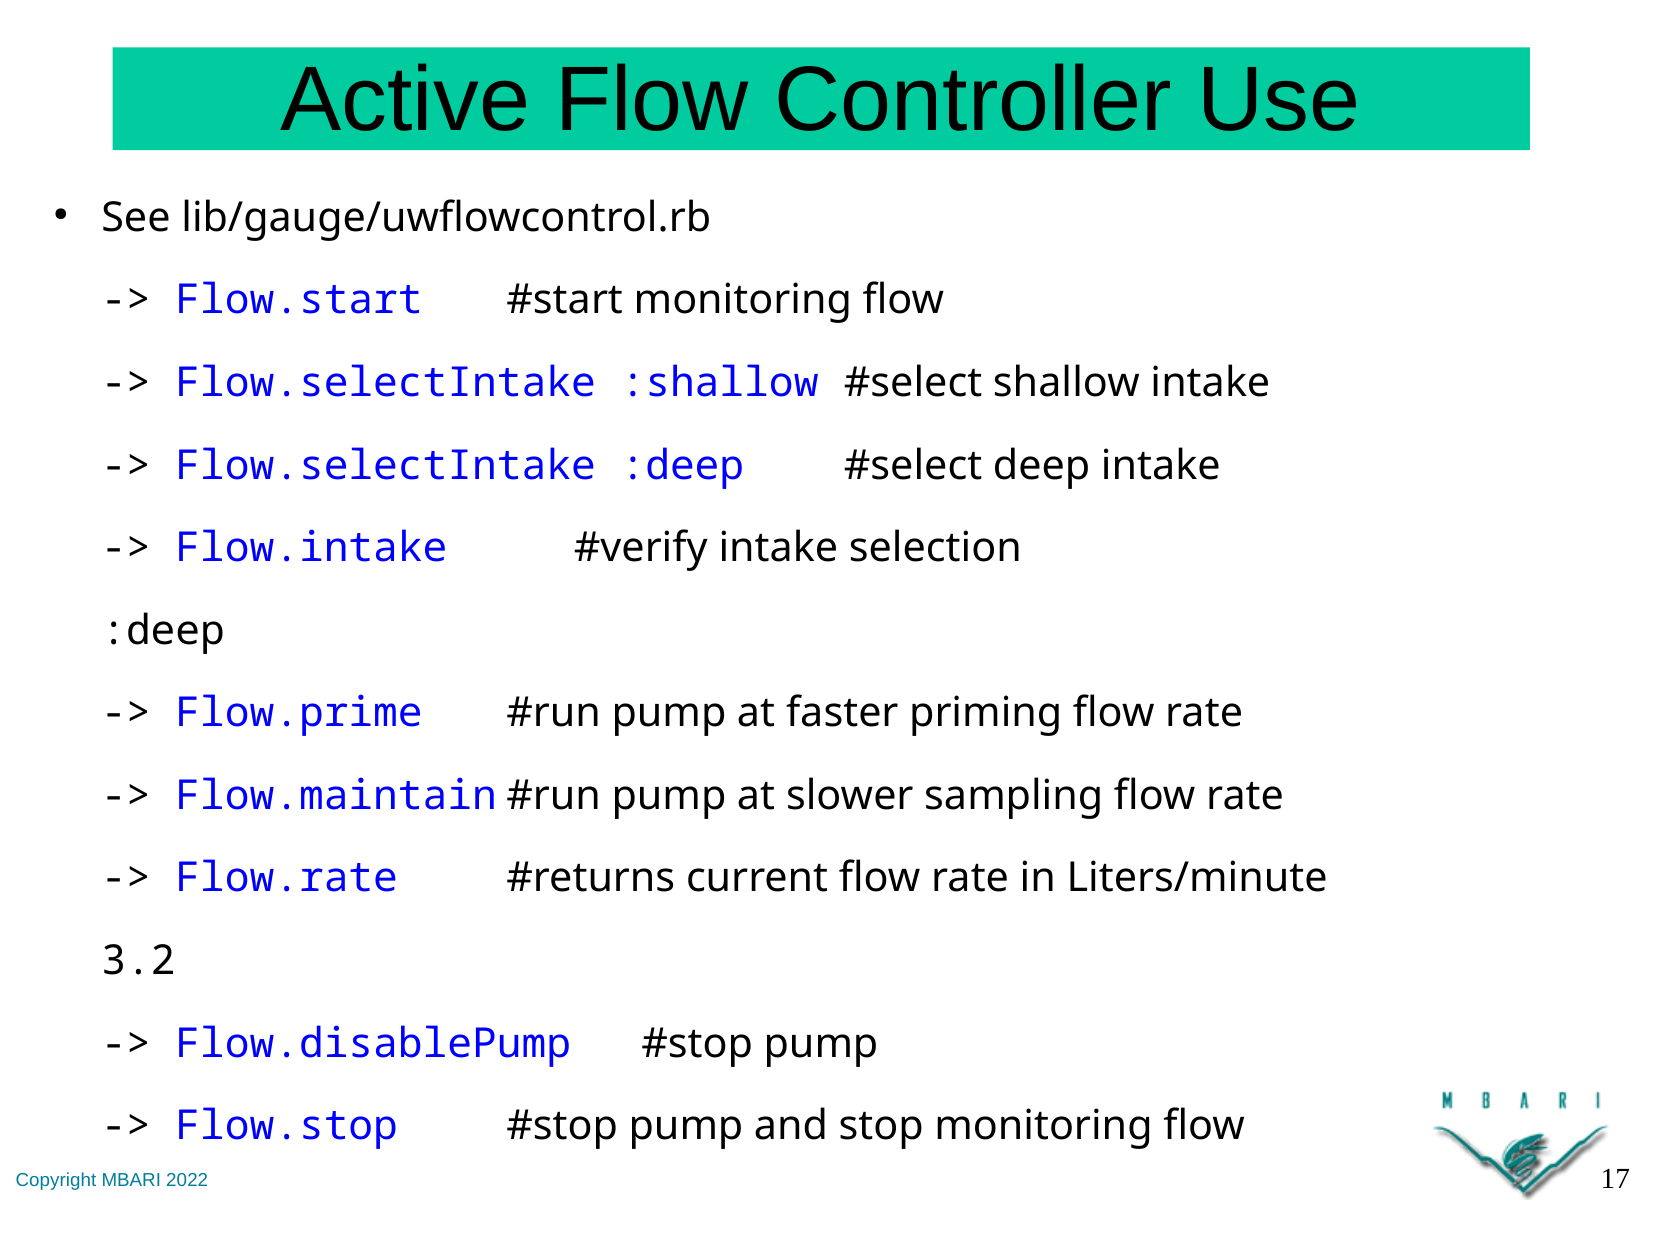

# Active Flow Controller Use
See lib/gauge/uwflowcontrol.rb
-> Flow.start		#start monitoring flow
-> Flow.selectIntake :shallow	#select shallow intake
-> Flow.selectIntake :deep		#select deep intake
-> Flow.intake		#verify intake selection
:deep
-> Flow.prime		#run pump at faster priming flow rate
-> Flow.maintain	#run pump at slower sampling flow rate
-> Flow.rate		#returns current flow rate in Liters/minute
3.2
-> Flow.disablePump 	#stop pump
-> Flow.stop		#stop pump and stop monitoring flow